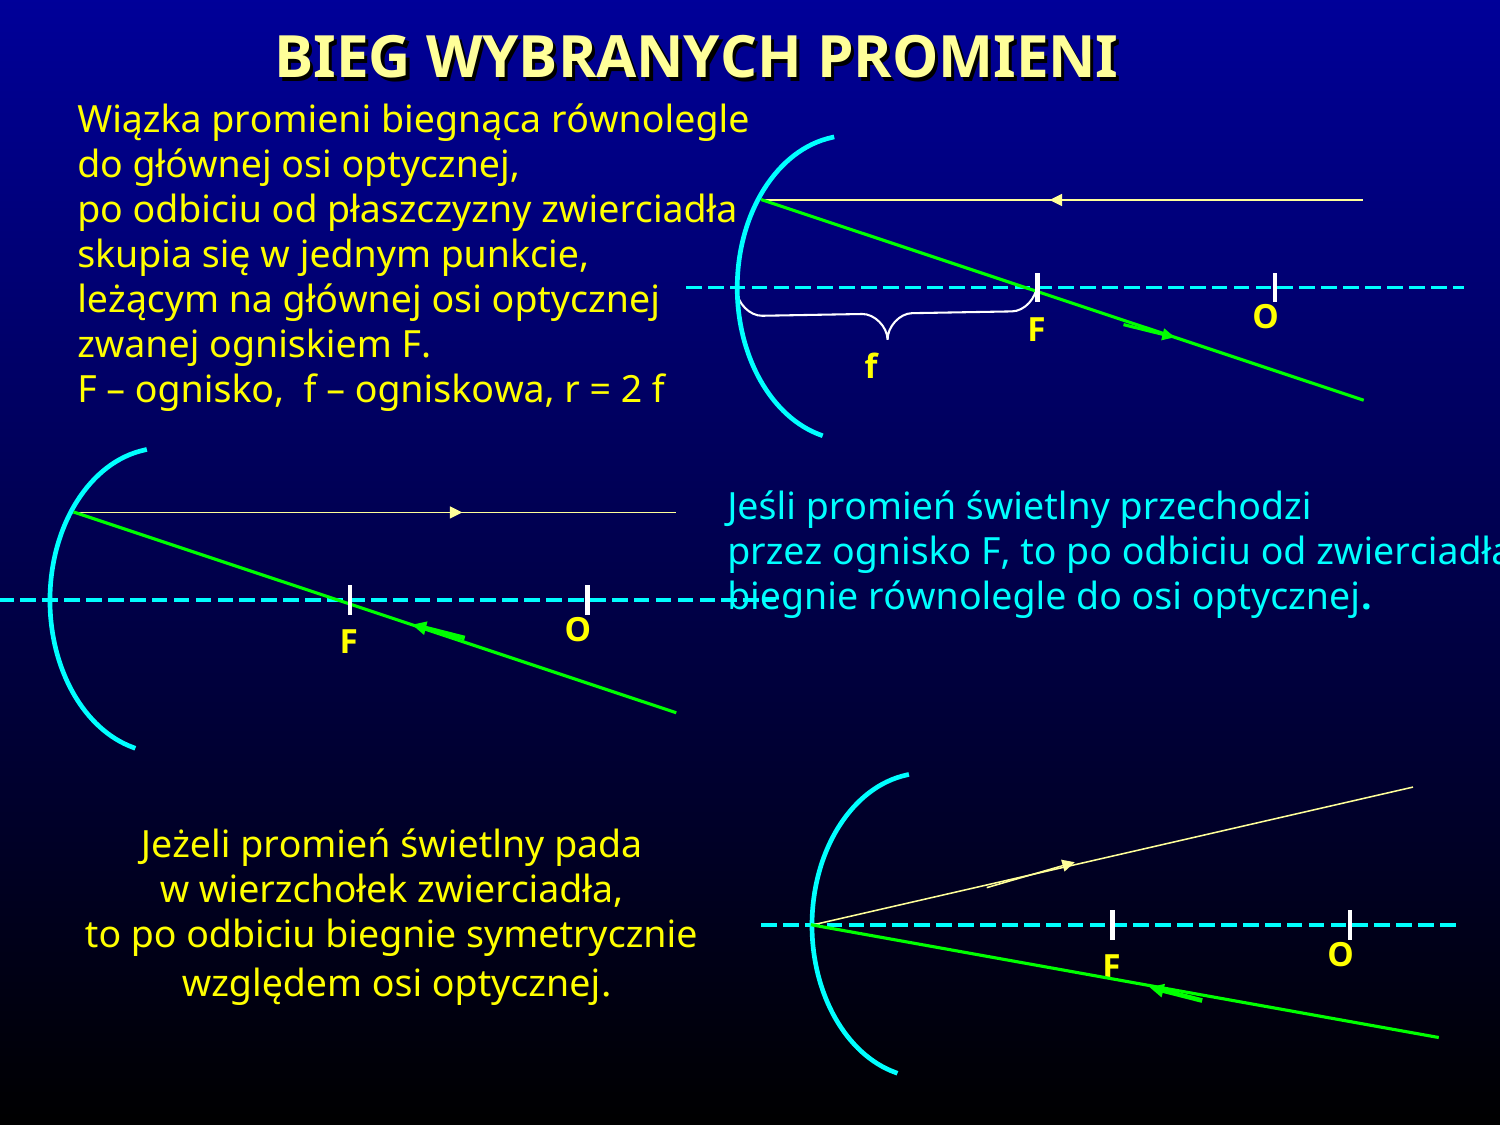

BIEG WYBRANYCH PROMIENI
Wiązka promieni biegnąca równolegle
do głównej osi optycznej,
po odbiciu od płaszczyzny zwierciadła
skupia się w jednym punkcie,
leżącym na głównej osi optycznej
zwanej ogniskiem F.
F – ognisko, f – ogniskowa, r = 2 f
O
F
f
O
F
Jeśli promień świetlny przechodzi
przez ognisko F, to po odbiciu od zwierciadła
biegnie równolegle do osi optycznej.
O
F
Jeżeli promień świetlny pada
w wierzchołek zwierciadła,
to po odbiciu biegnie symetrycznie
względem osi optycznej.